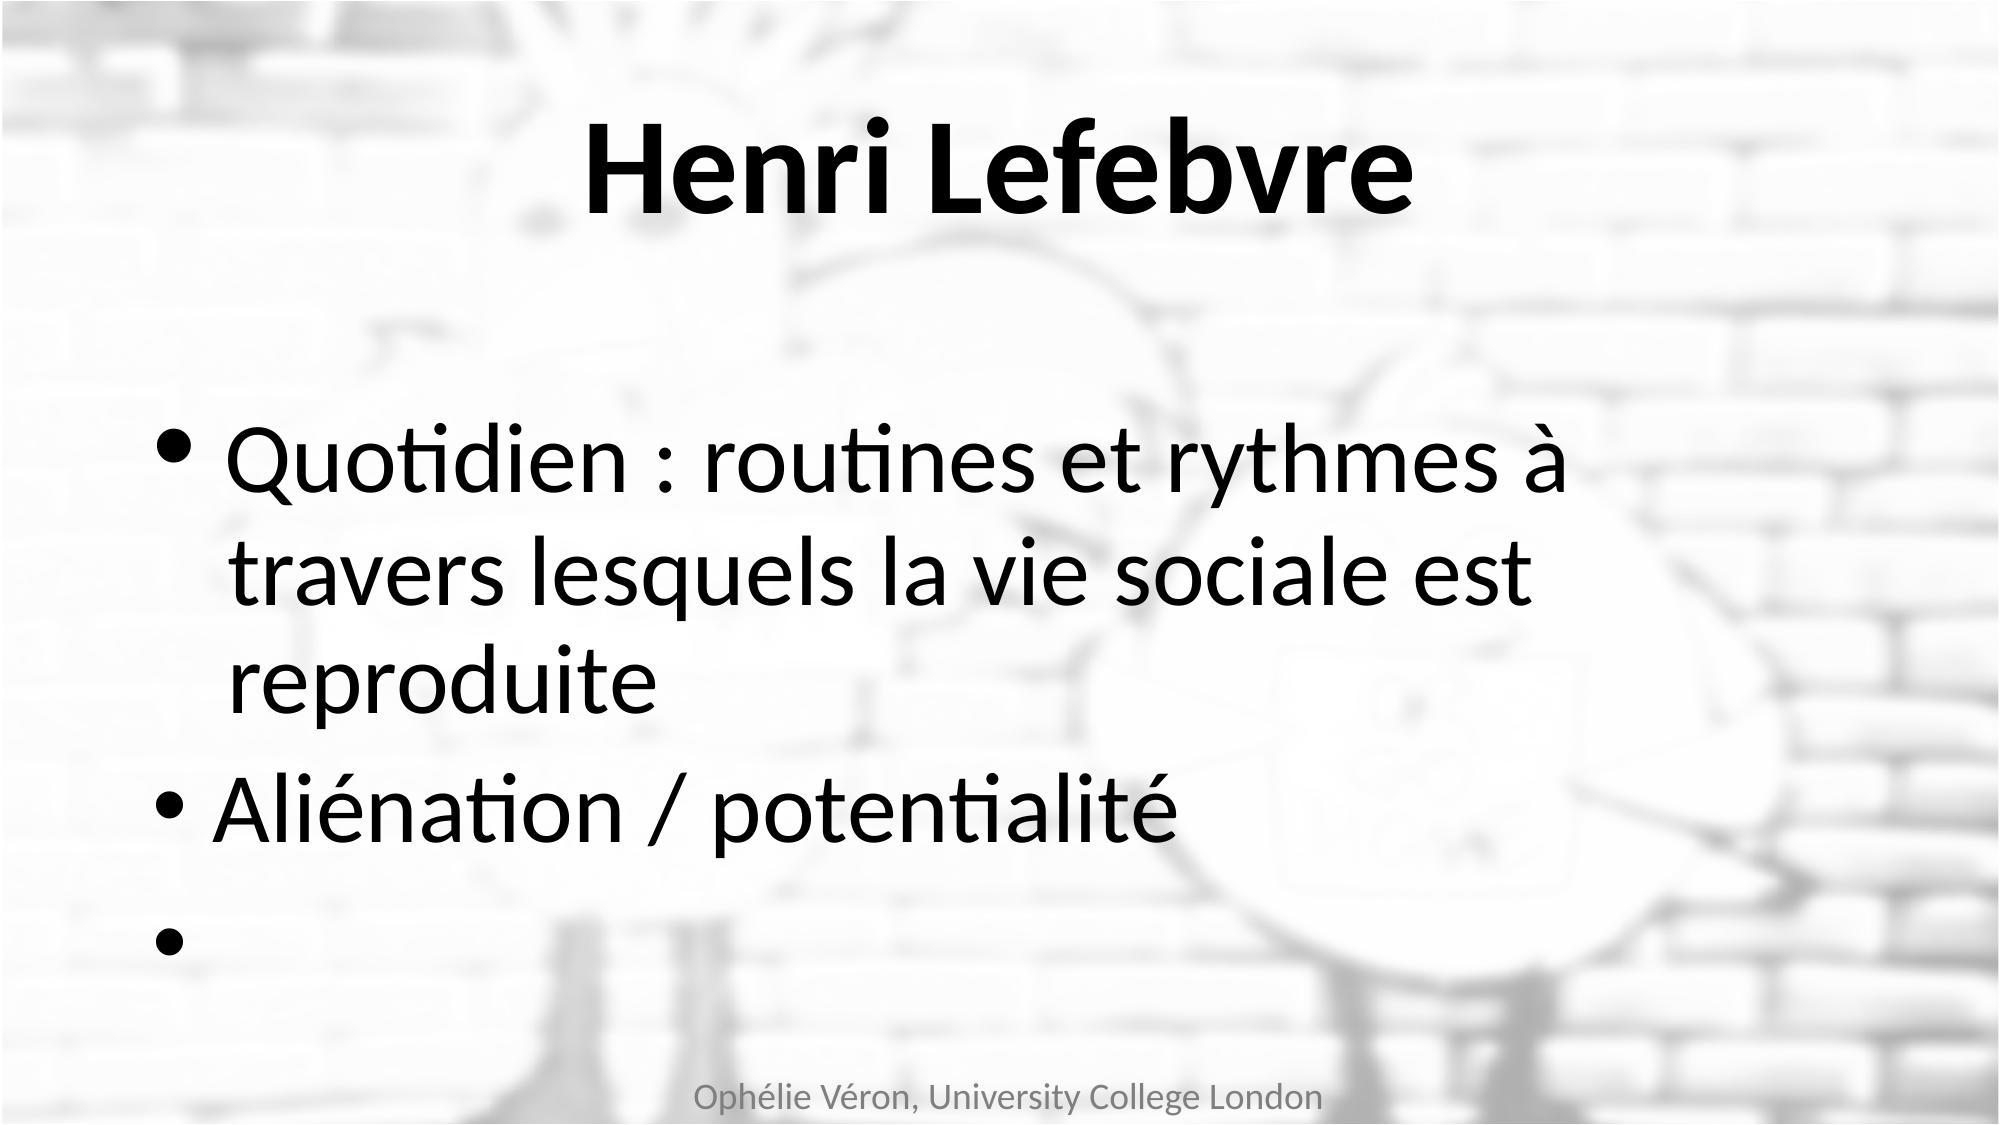

# Henri Lefebvre
 Quotidien : routines et rythmes à travers lesquels la vie sociale est reproduite
 Aliénation / potentialité
Ophélie Véron, University College London